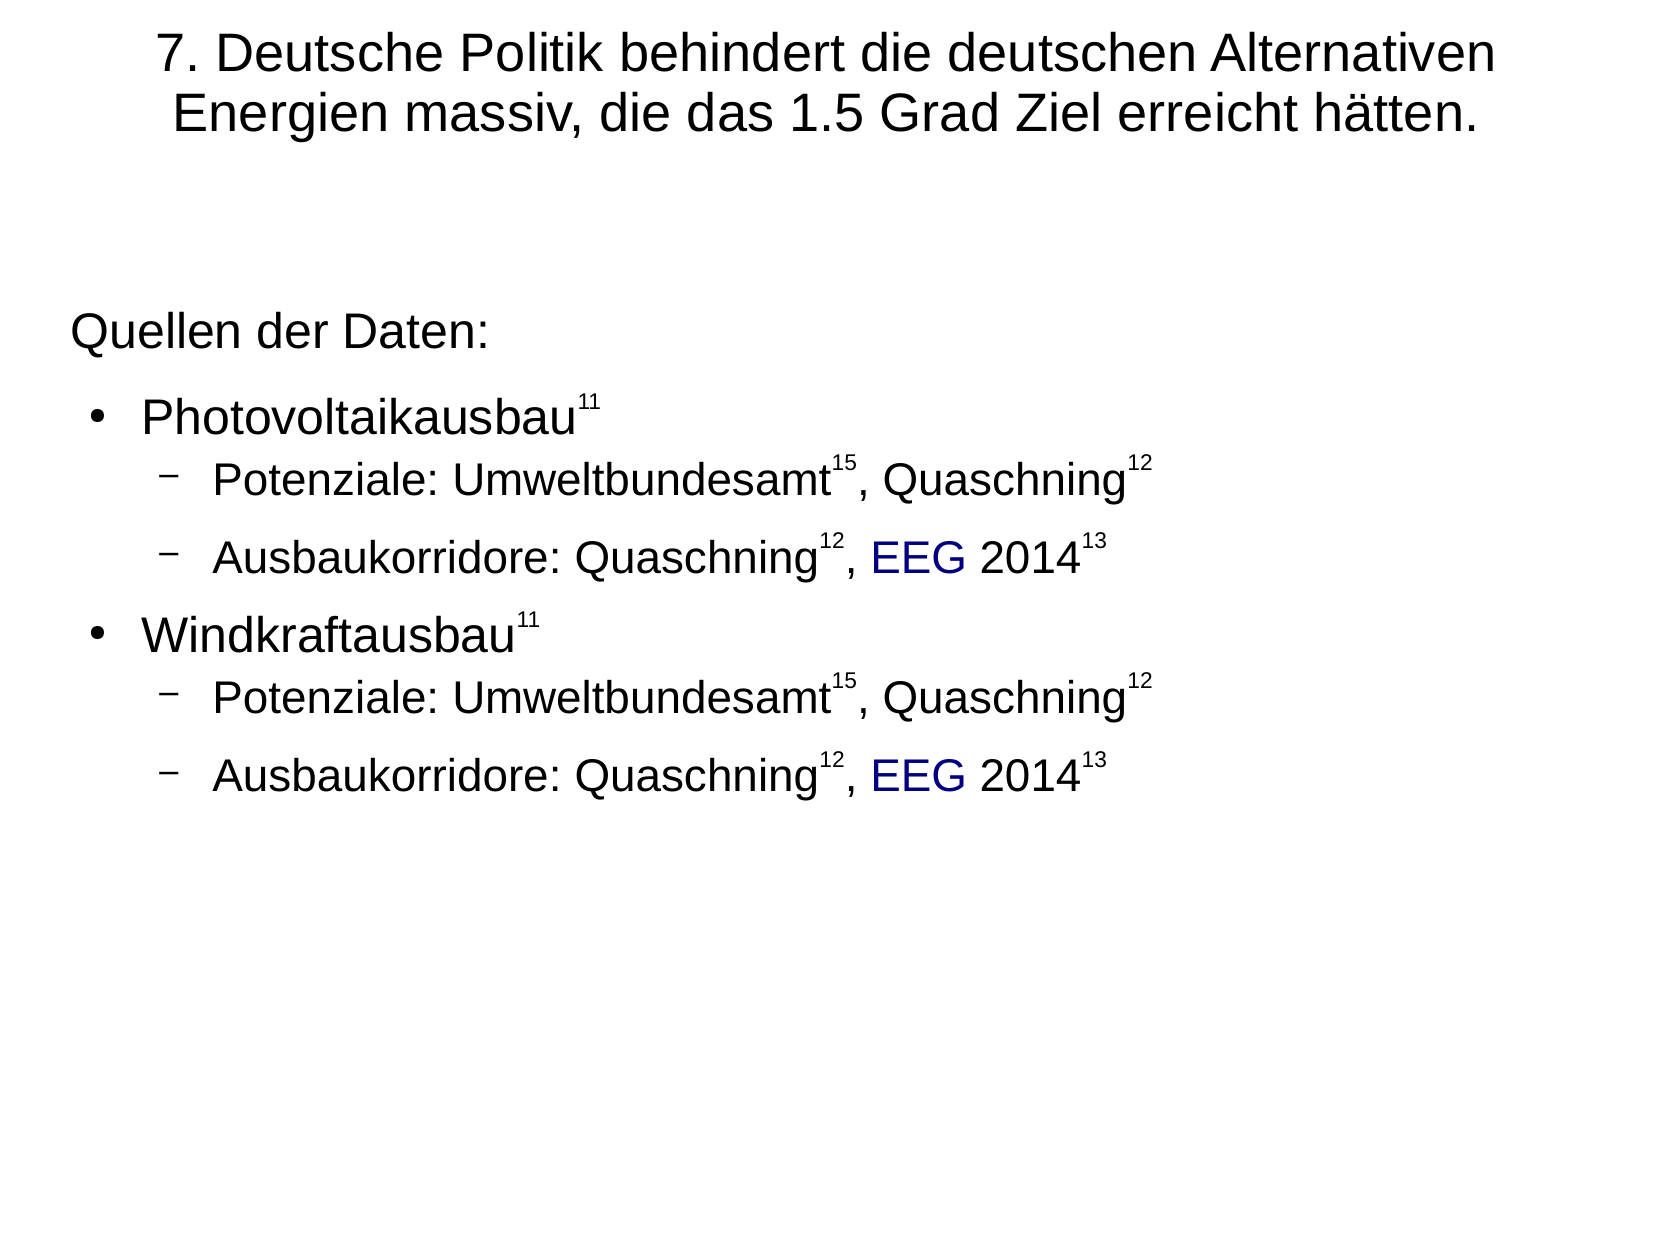

# 7. Deutsche Politik behindert die deutschen Alternativen Energien massiv, die das 1.5 Grad Ziel erreicht hätten.
Quellen der Daten:
Photovoltaikausbau11
Potenziale: Umweltbundesamt15, Quaschning12
Ausbaukorridore: Quaschning12, EEG 201413
Windkraftausbau11
Potenziale: Umweltbundesamt15, Quaschning12
Ausbaukorridore: Quaschning12, EEG 201413